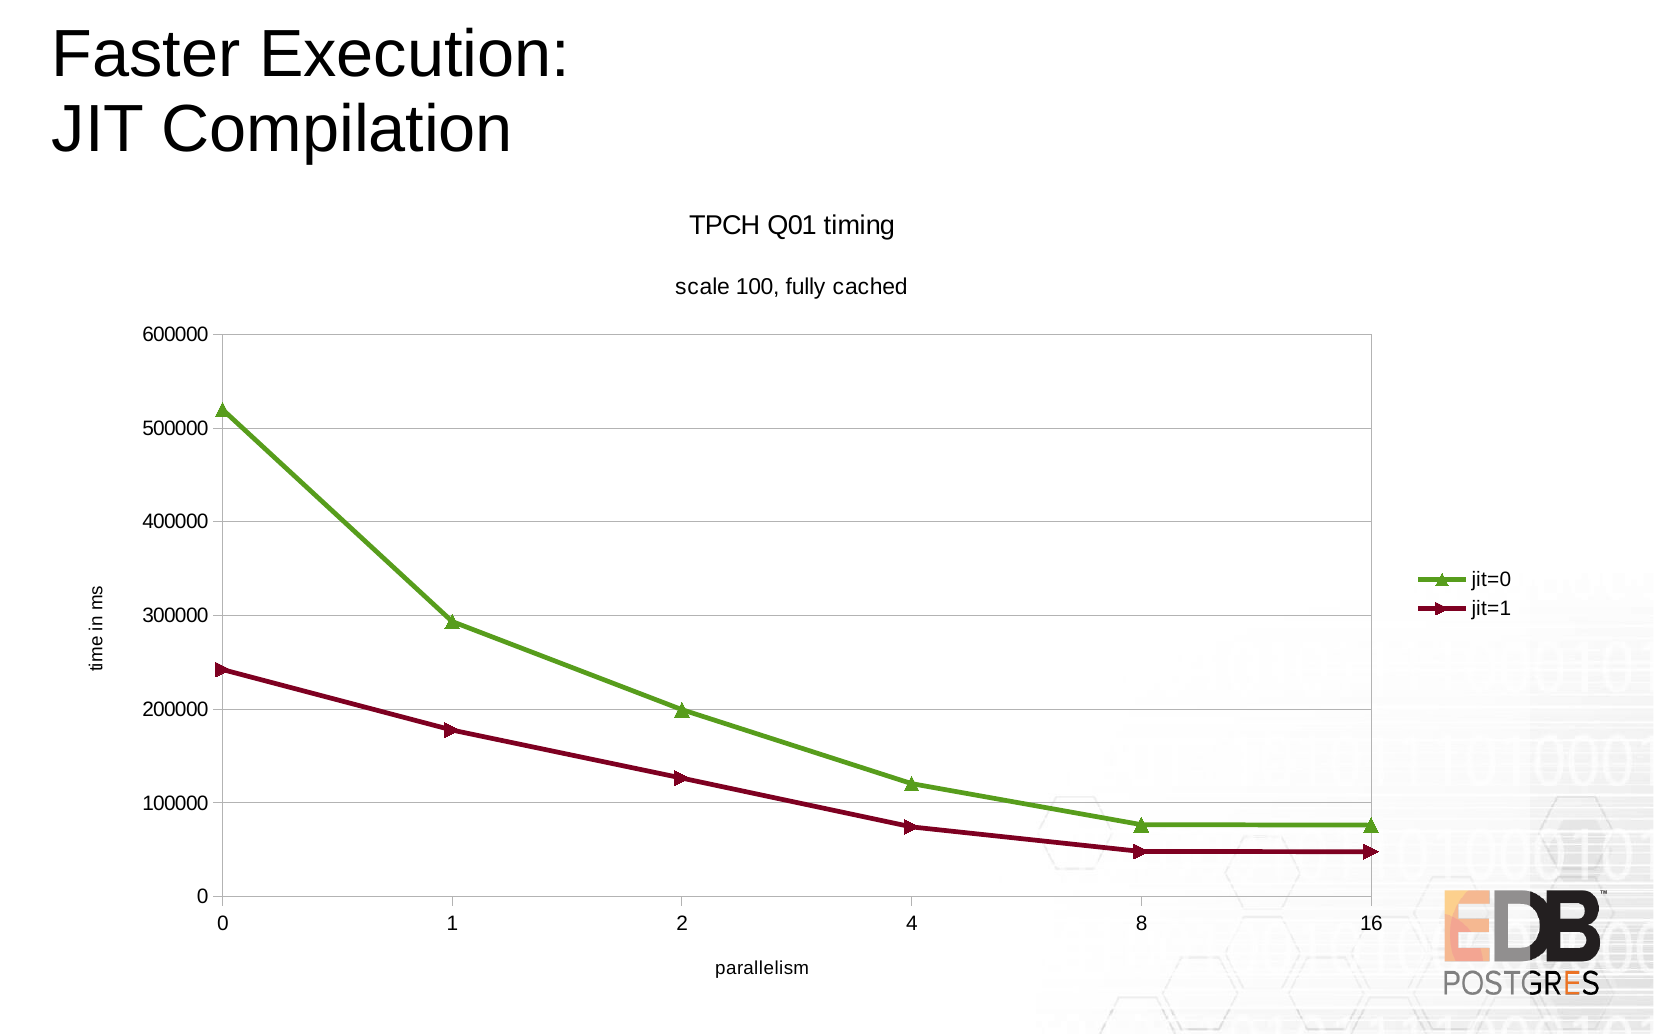

# Faster Execution: JIT Compilation
### Chart: TPCH Q01 timing
scale 100, fully cached
| Category | jit=0 | jit=1 |
|---|---|---|
| 0 | 519859.167 | 242366.548 |
| 1 | 293543.31 | 177728.382 |
| 2 | 199516.996 | 126521.327 |
| 4 | 120649.633 | 74486.6 |
| 8 | 76849.407 | 48208.111 |
| 16 | 76337.929 | 47977.63 |